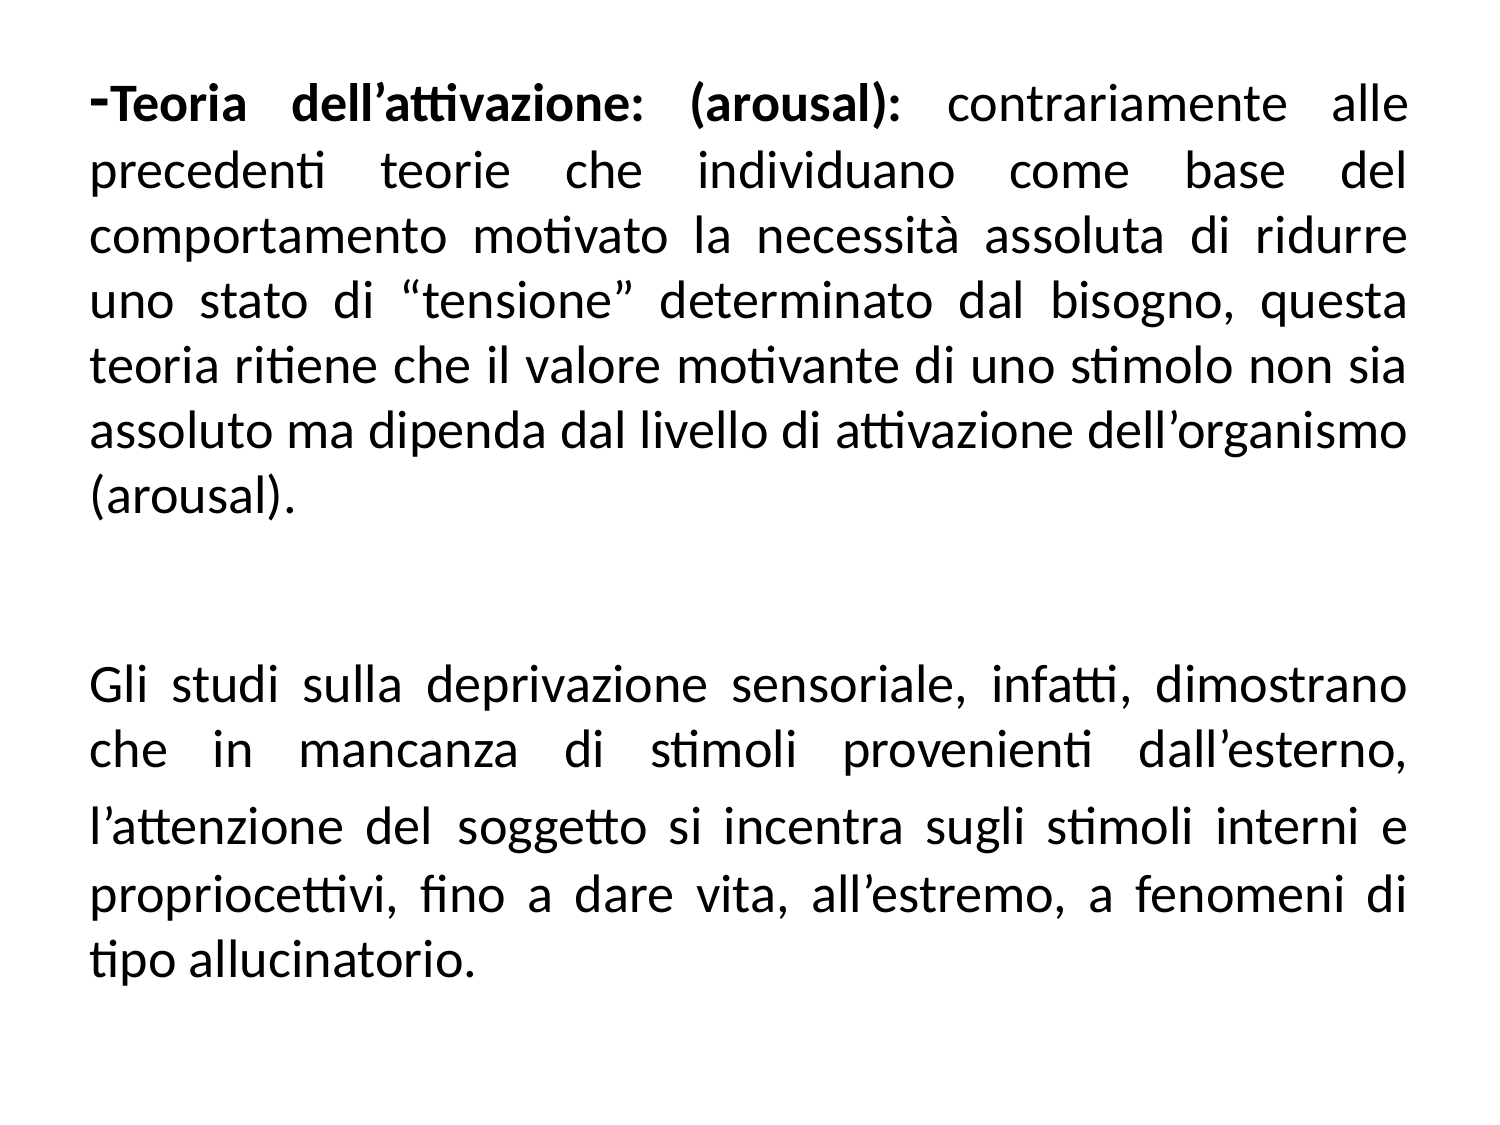

# -Teoria dell’attivazione: (arousal): contrariamente alle precedenti teorie che individuano come base del comportamento motivato la necessità assoluta di ridurre uno stato di “tensione” determinato dal bisogno, questa teoria ritiene che il valore motivante di uno stimolo non sia assoluto ma dipenda dal livello di attivazione dell’organismo (arousal).
Gli studi sulla deprivazione sensoriale, infatti, dimostrano che in mancanza di stimoli provenienti dall’esterno, l’attenzione del soggetto si incentra sugli stimoli interni e propriocettivi, fino a dare vita, all’estremo, a fenomeni di tipo allucinatorio.